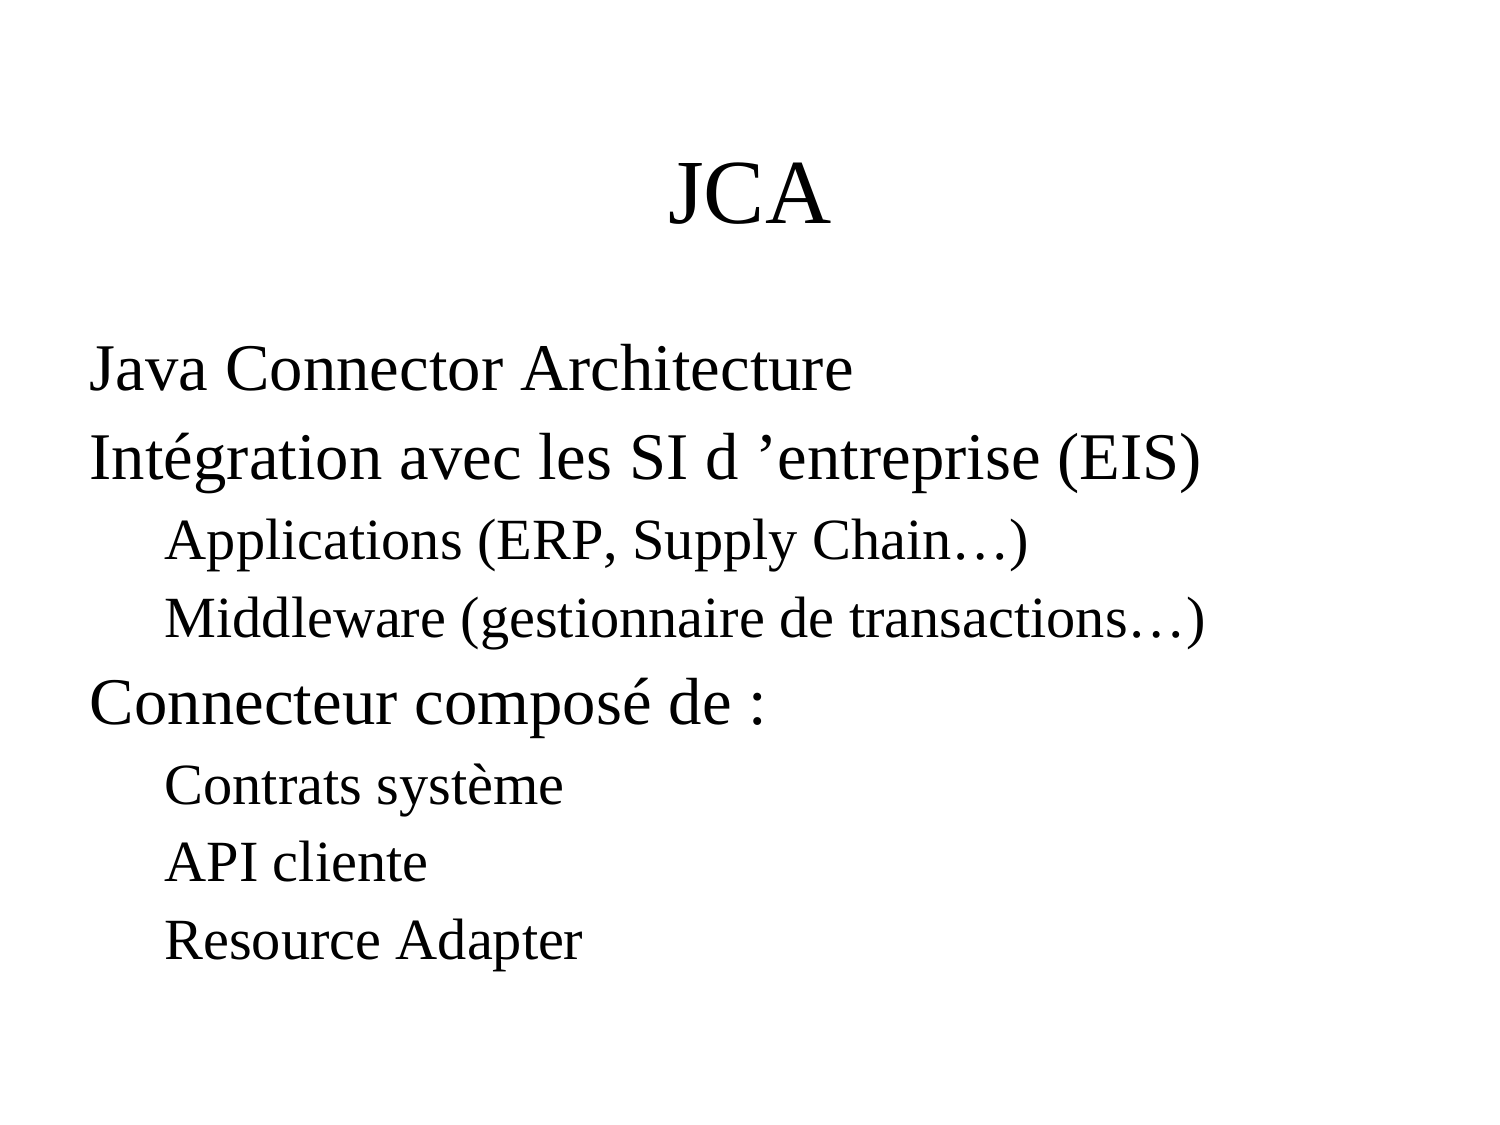

# JCA
Java Connector Architecture
Intégration avec les SI d ’entreprise (EIS)
Applications (ERP, Supply Chain…)
Middleware (gestionnaire de transactions…)
Connecteur composé de :
Contrats système
API cliente
Resource Adapter